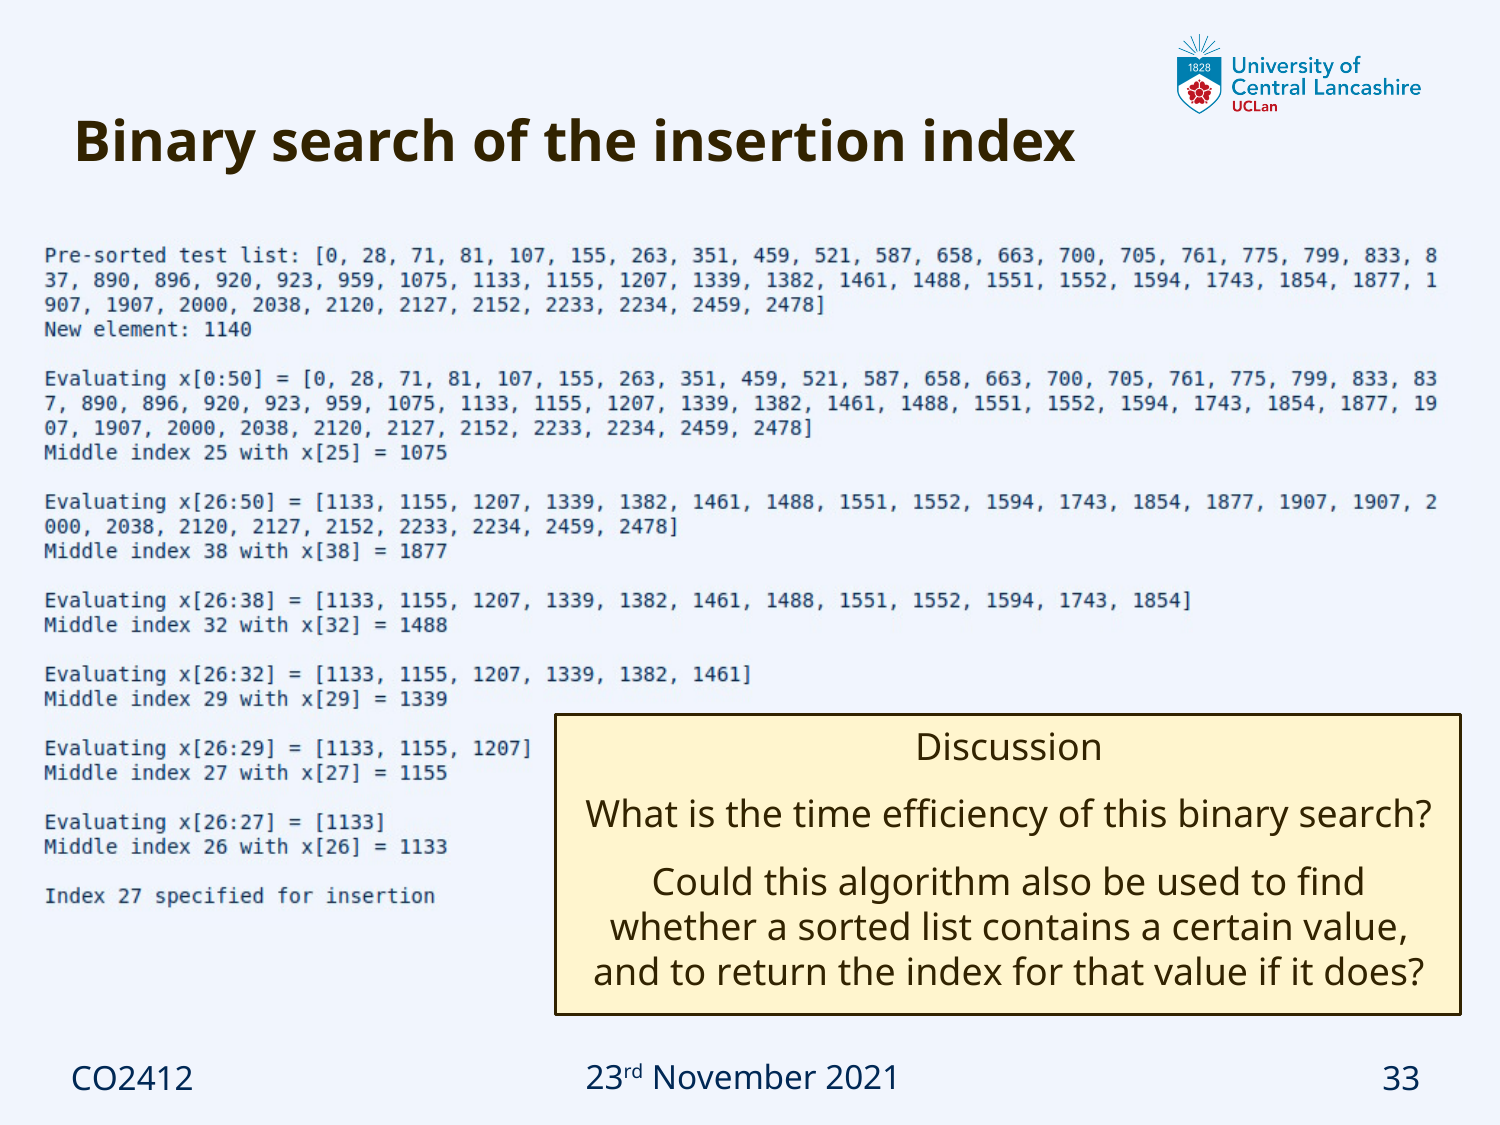

# Binary search of the insertion index
Discussion
What is the time efficiency of this binary search?
Could this algorithm also be used to find whether a sorted list contains a certain value, and to return the index for that value if it does?